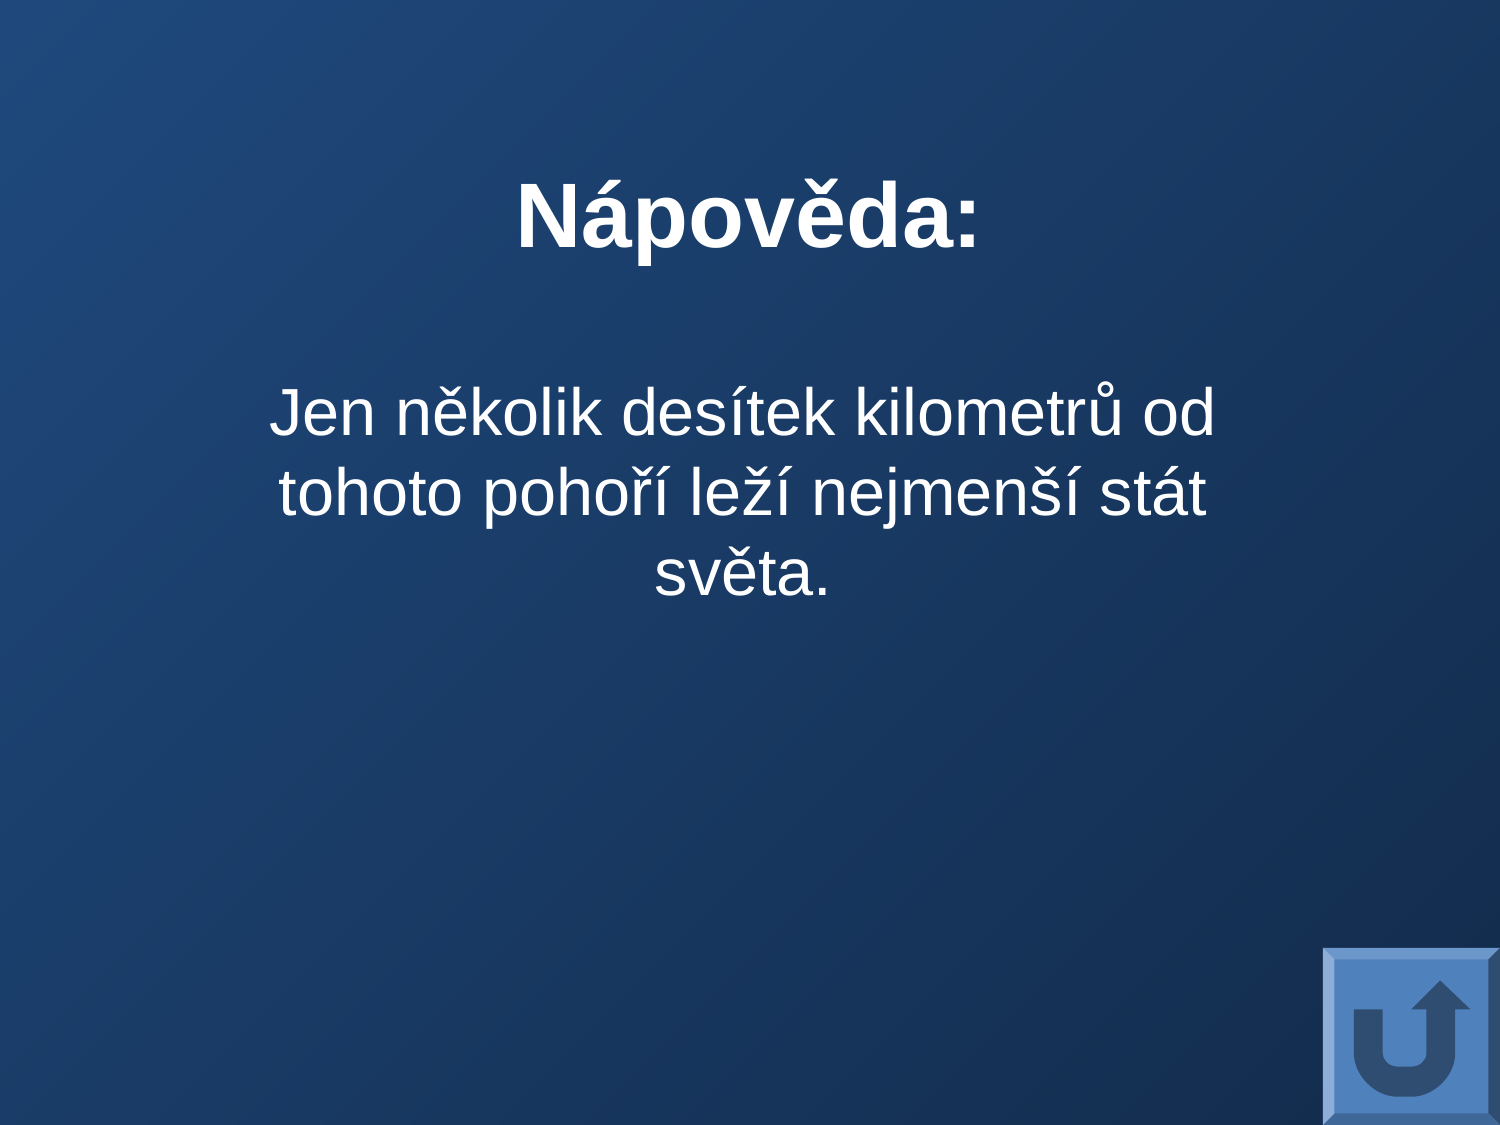

# Nápověda:
Jen několik desítek kilometrů od tohoto pohoří leží nejmenší stát světa.